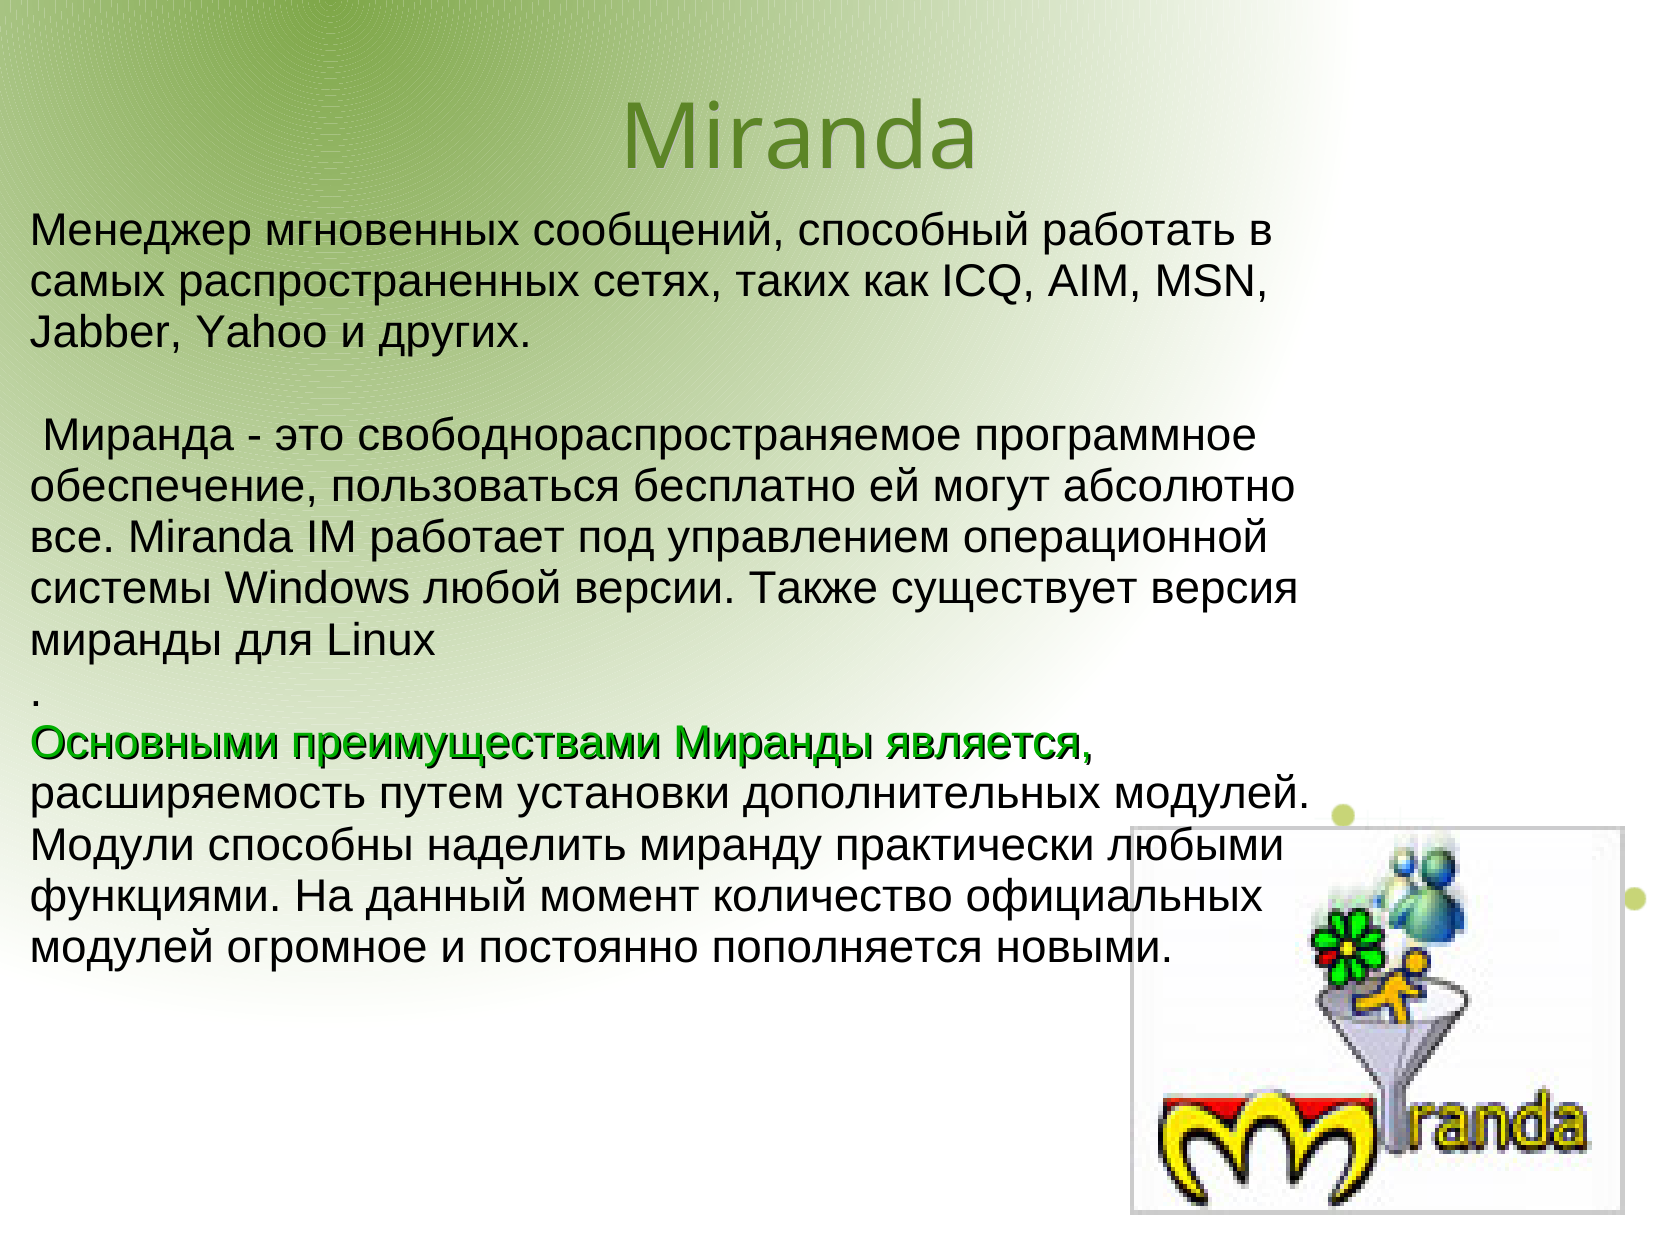

# Miranda
Менеджер мгновенных сообщений, способный работать в самых распространенных сетях, таких как ICQ, AIM, MSN, Jabber, Yahoo и других.
 Миранда - это свободнораспространяемое программное обеспечение, пользоваться бесплатно ей могут абсолютно все. Miranda IM работает под управлением операционной системы Windows любой версии. Также существует версия миранды для Linux
.
Основными преимуществами Миранды является, расширяемость путем установки дополнительных модулей. Модули способны наделить миранду практически любыми функциями. На данный момент количество официальных модулей огромное и постоянно пополняется новыми.